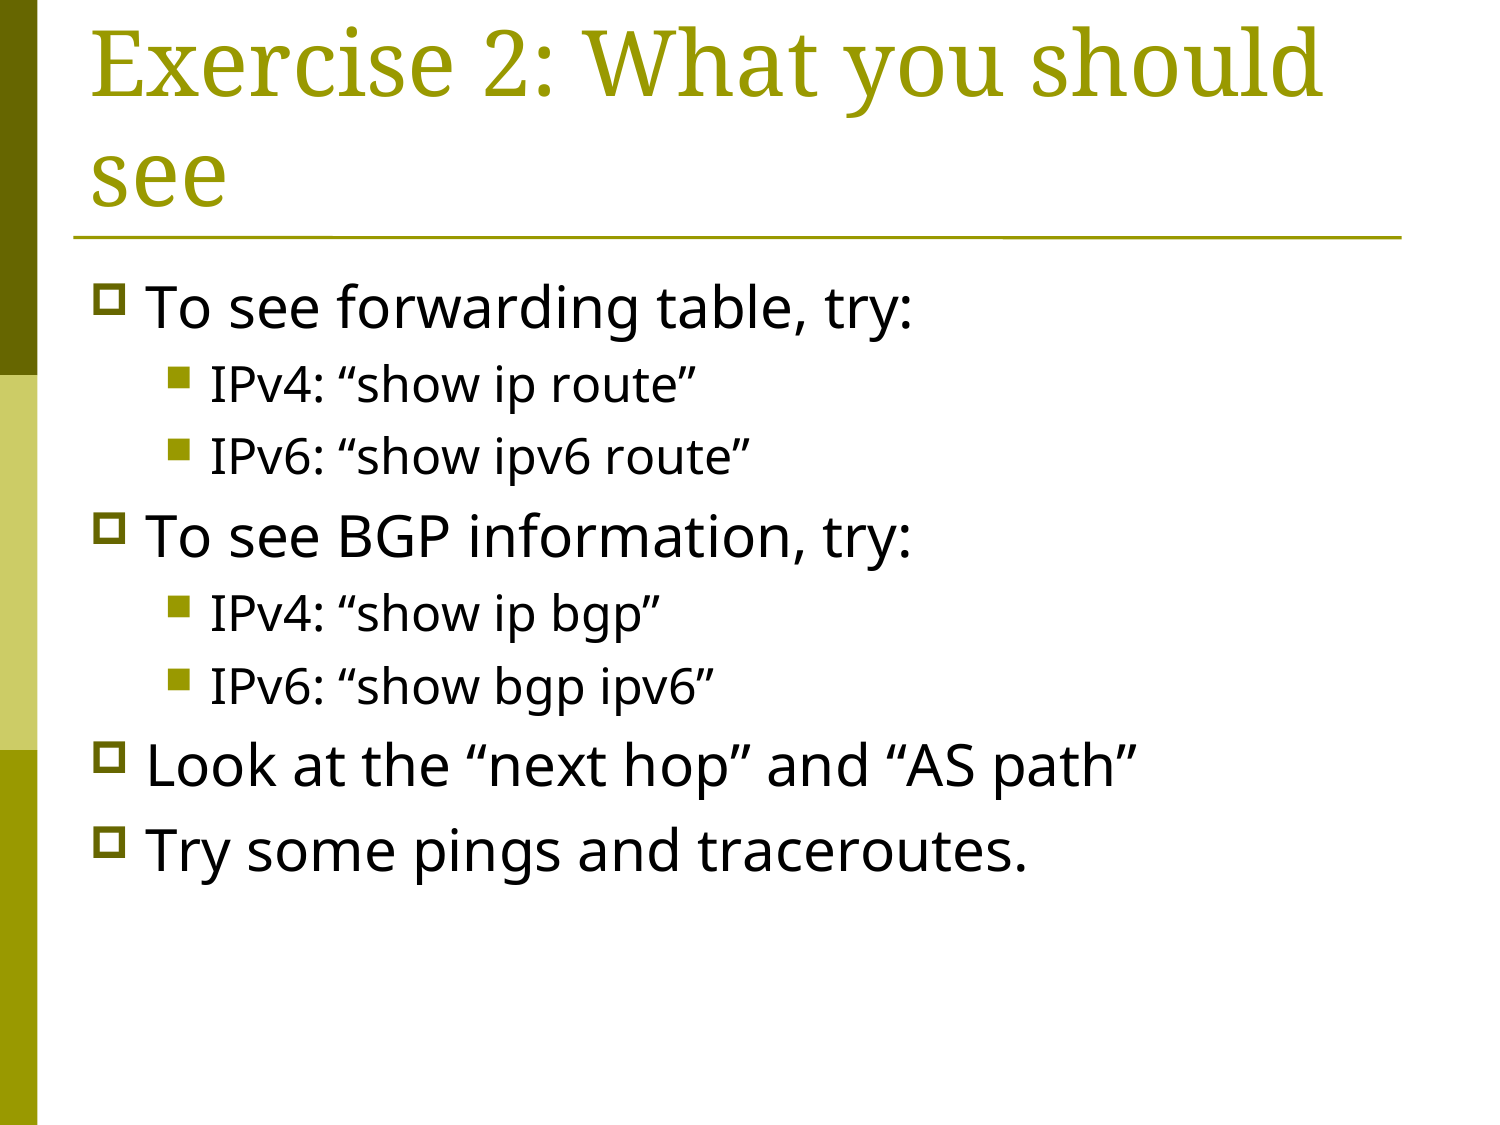

Exercise 2: What you should see
# To see forwarding table, try:
IPv4: “show ip route”
IPv6: “show ipv6 route”
To see BGP information, try:
IPv4: “show ip bgp”
IPv6: “show bgp ipv6”
Look at the “next hop” and “AS path”
Try some pings and traceroutes.